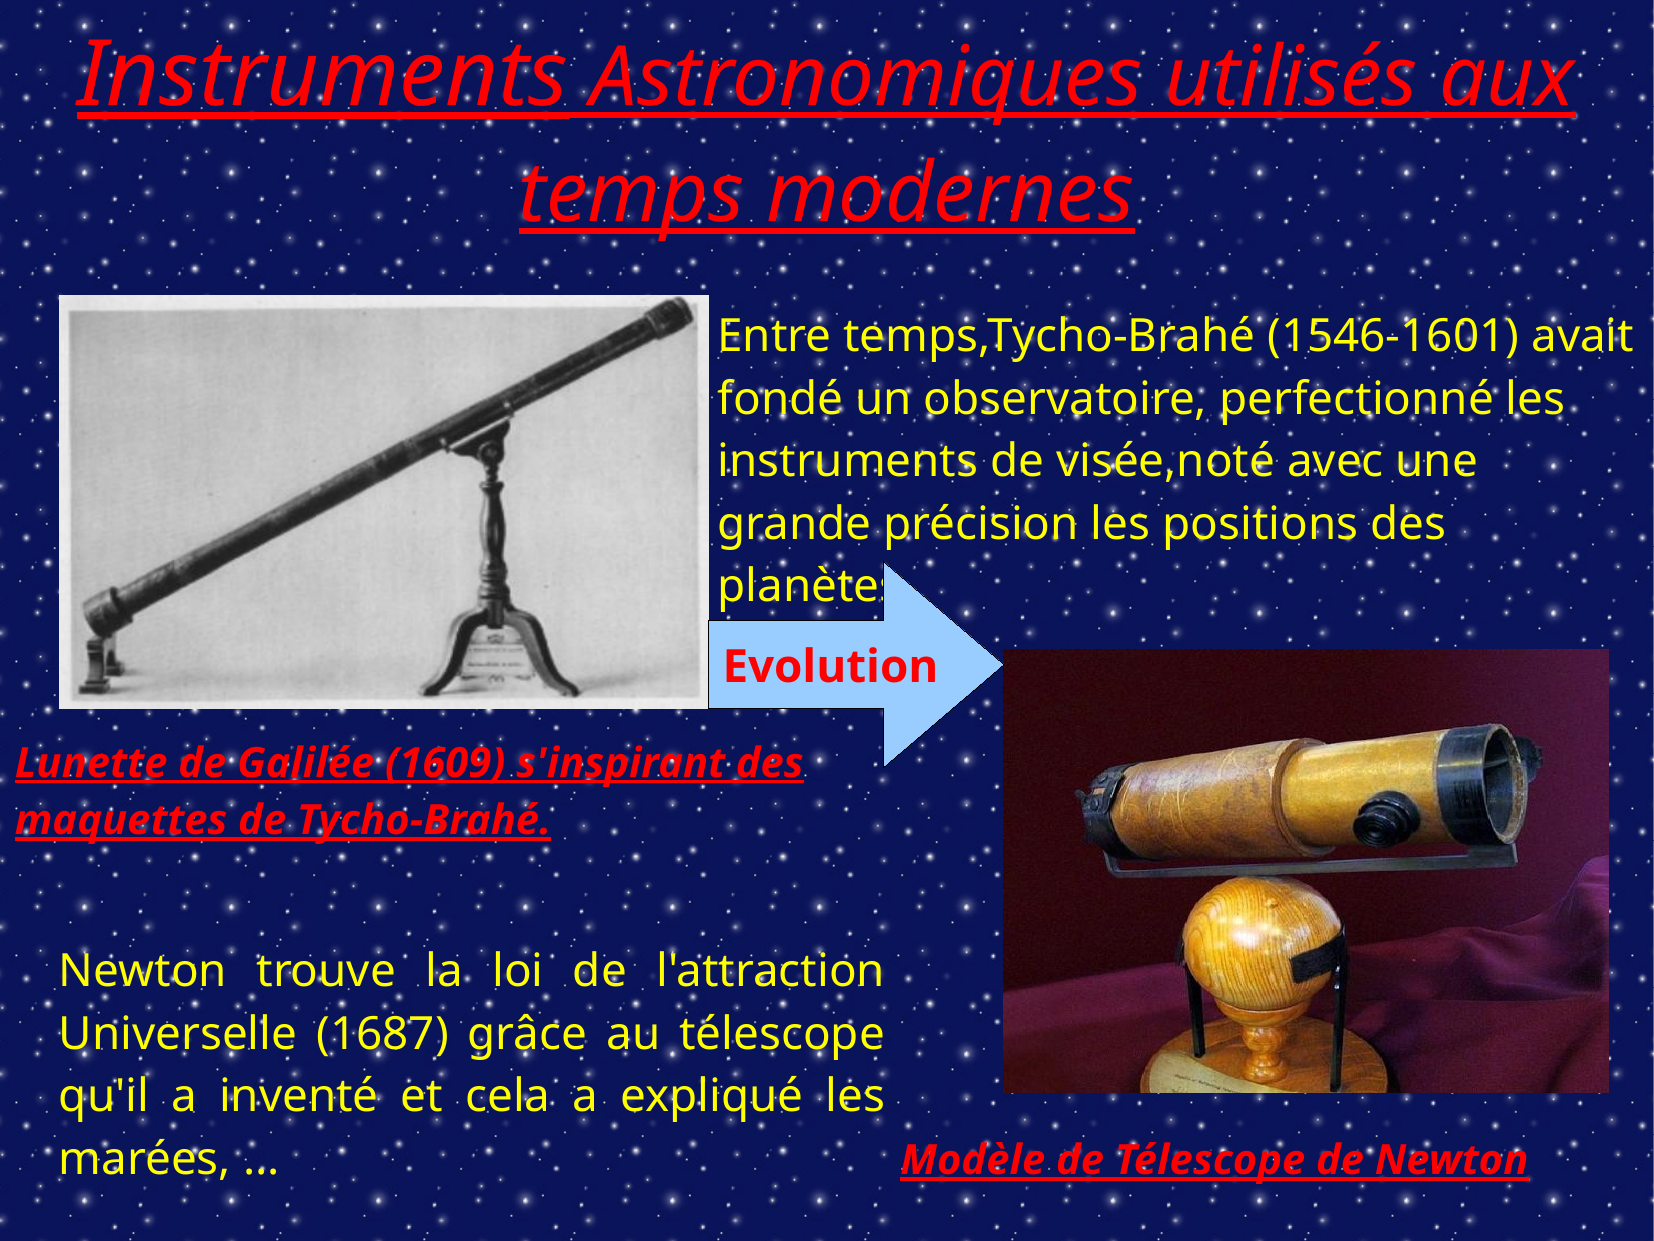

Instruments Astronomiques utilisés aux temps modernes
Entre temps,Tycho-Brahé (1546-1601) avait fondé un observatoire, perfectionné les instruments de visée,noté avec une grande précision les positions des planètes.
Evolution
Lunette de Galilée (1609) s'inspirant des maquettes de Tycho-Brahé.
Newton trouve la loi de l'attraction Universelle (1687) grâce au télescope qu'il a inventé et cela a expliqué les marées, ...
Modèle de Télescope de Newton